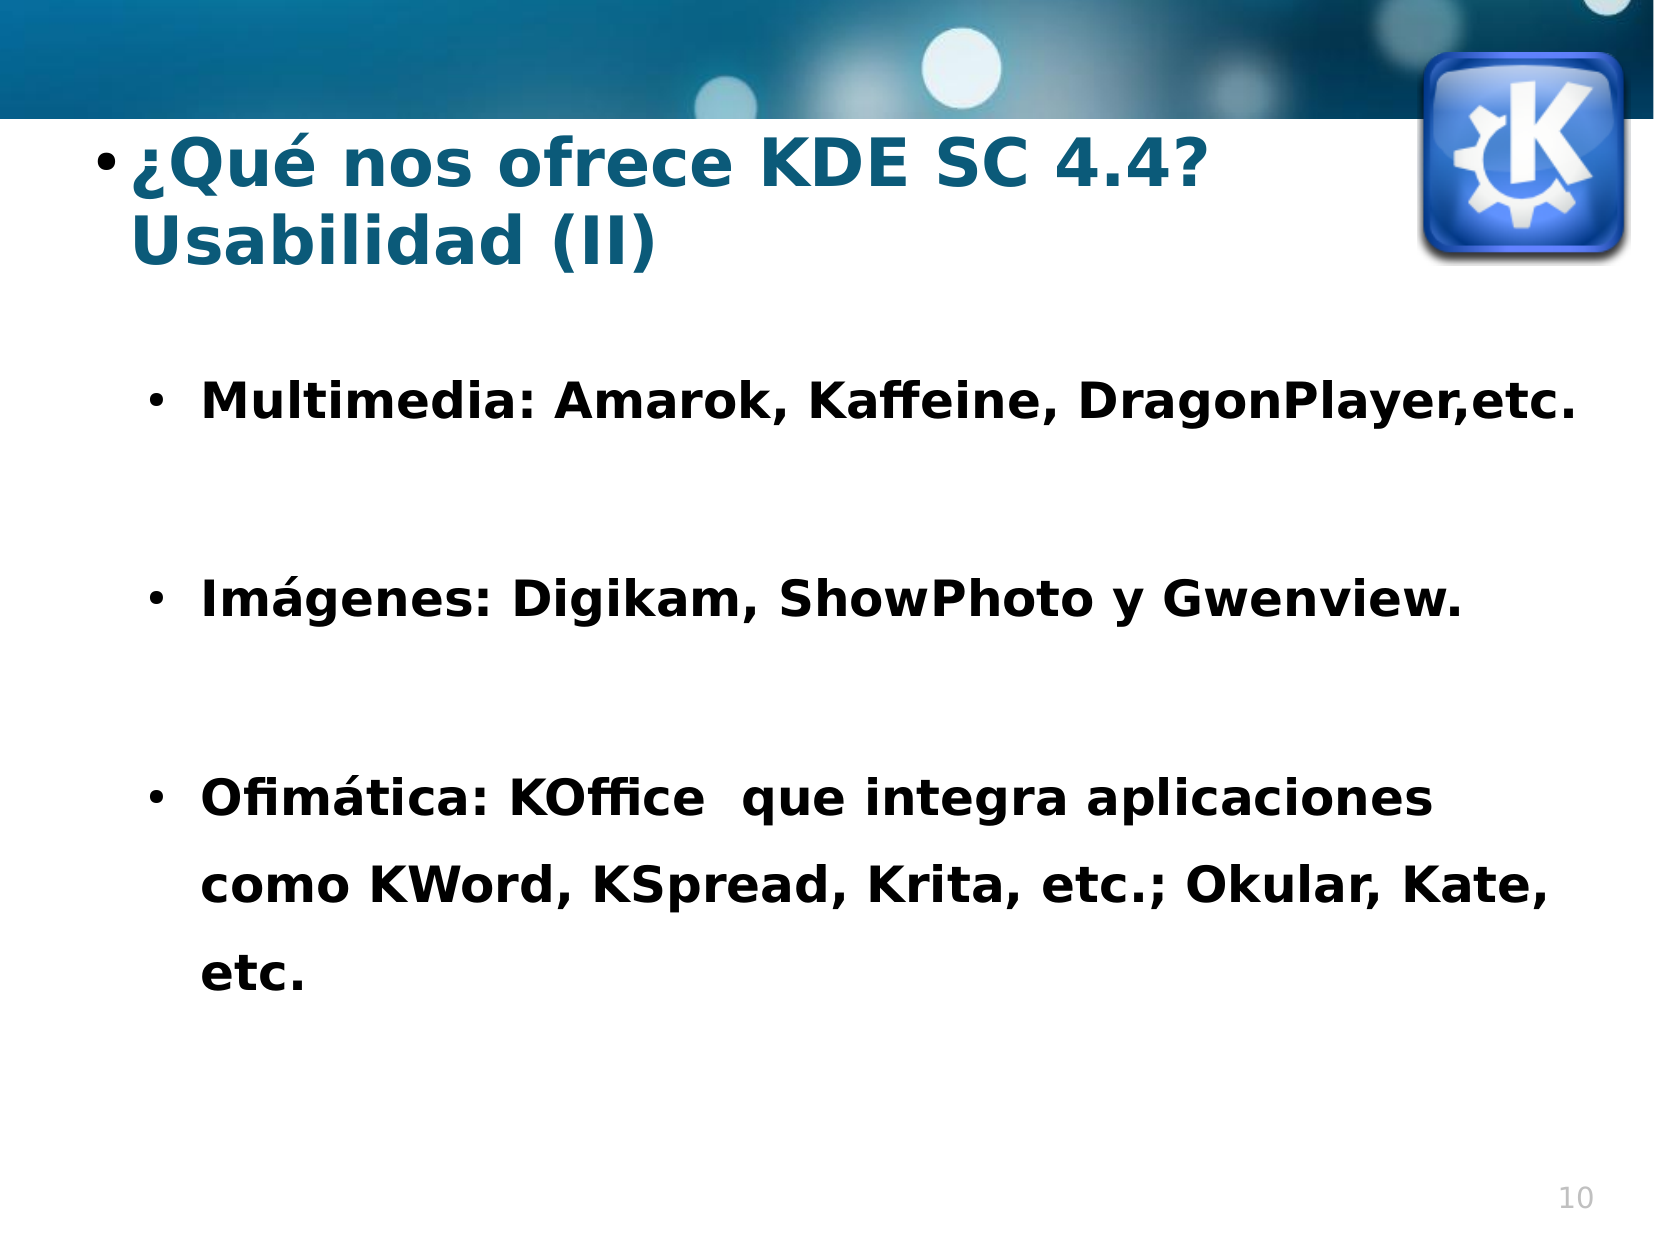

# ¿Qué nos ofrece KDE SC 4.4? Usabilidad (II)
Multimedia: Amarok, Kaffeine, DragonPlayer,etc.
Imágenes: Digikam, ShowPhoto y Gwenview.
Ofimática: KOffice que integra aplicaciones como KWord, KSpread, Krita, etc.; Okular, Kate, etc.
10